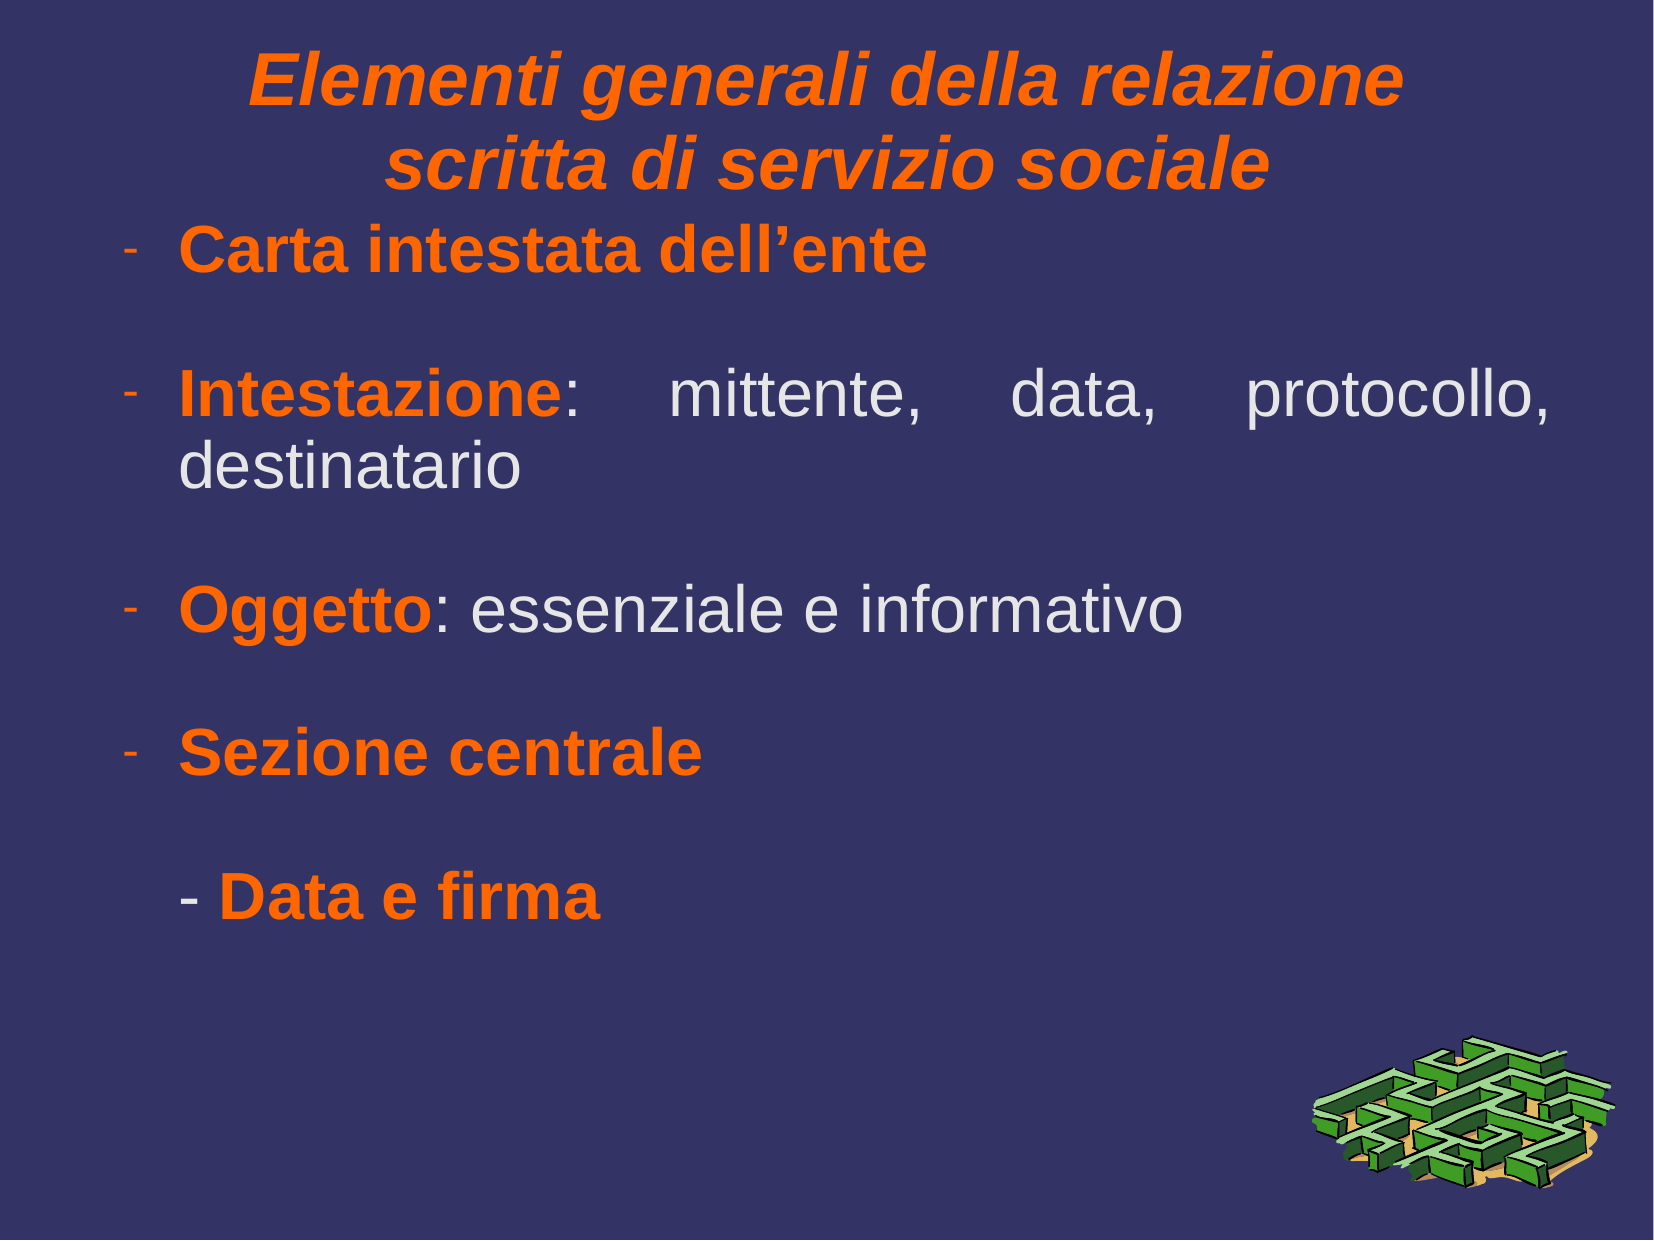

Elementi generali della relazione scritta di servizio sociale
Carta intestata dell’ente
Intestazione: mittente, data, protocollo, destinatario
Oggetto: essenziale e informativo
Sezione centrale
- Data e firma